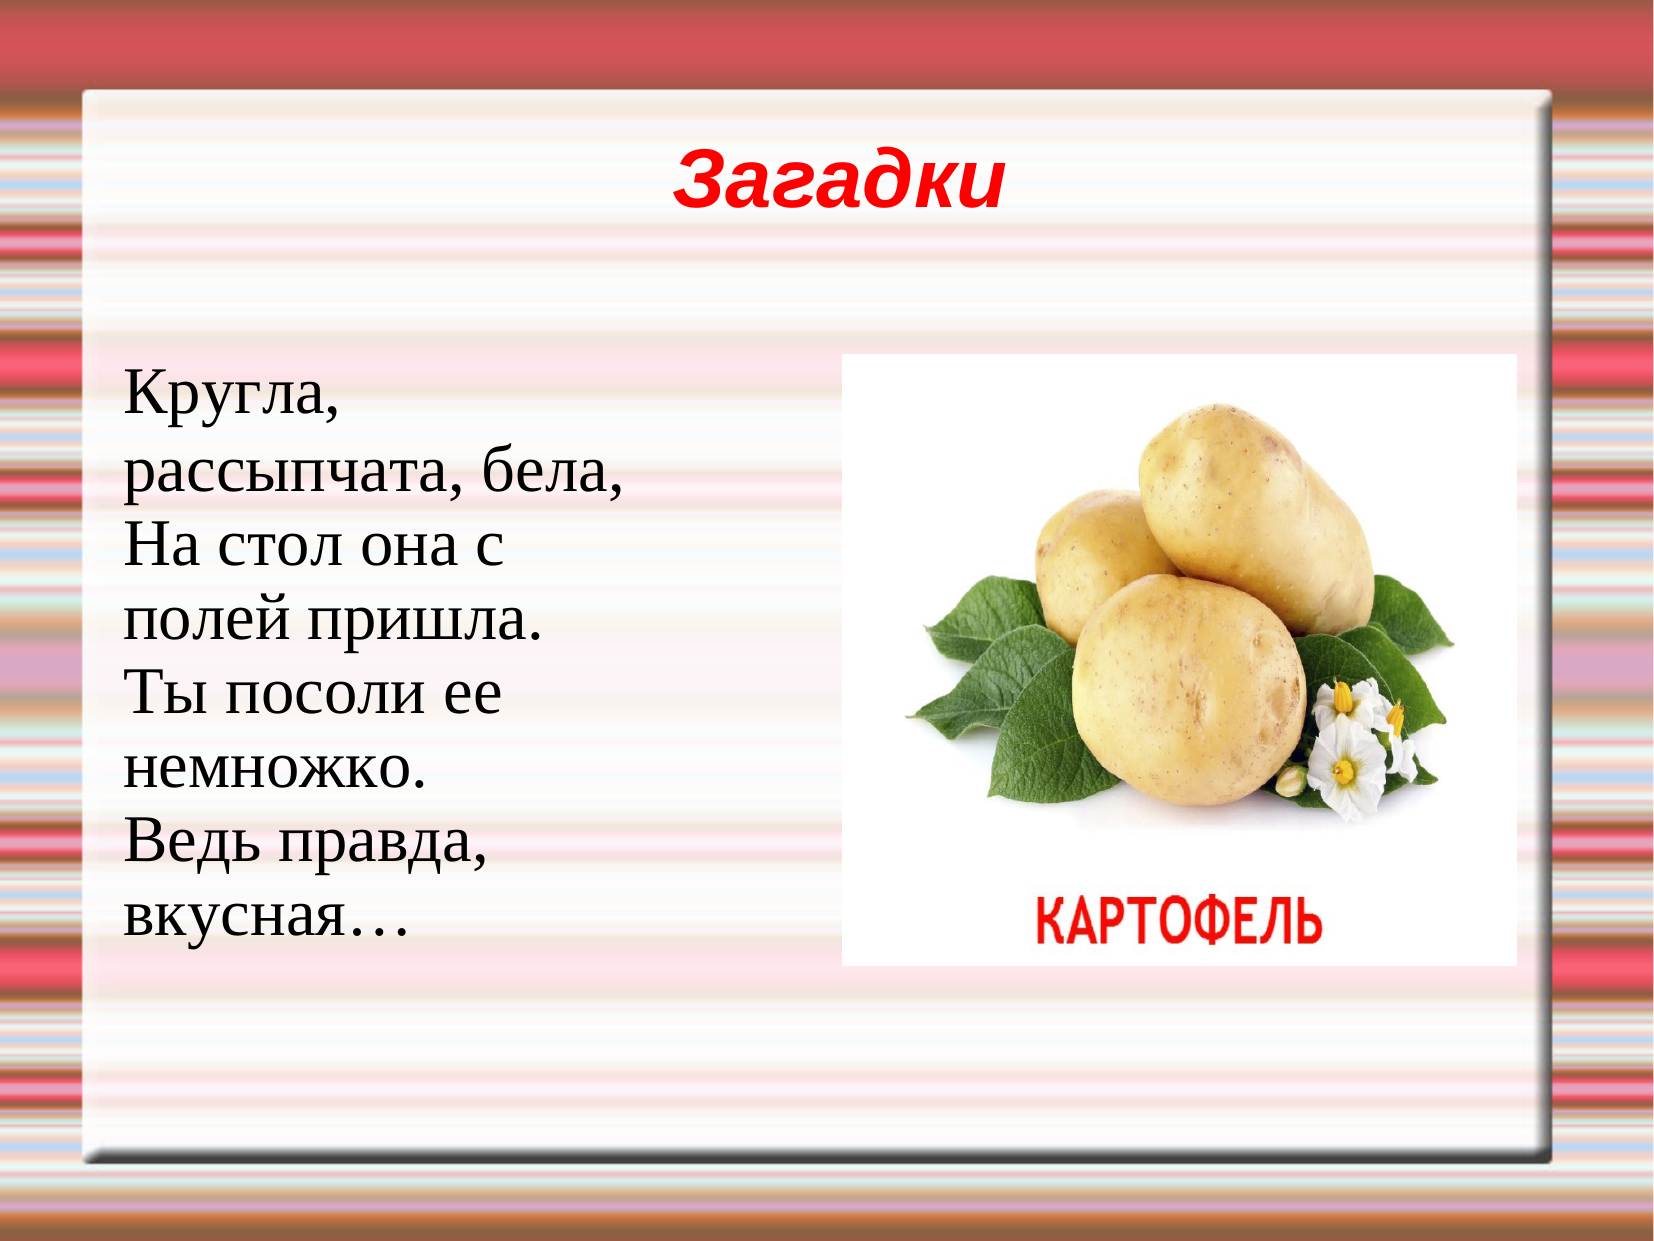

Загадки
# Кругла, рассыпчата, бела,
На стол она с полей пришла.
Ты посоли ее немножко.
Ведь правда, вкусная…